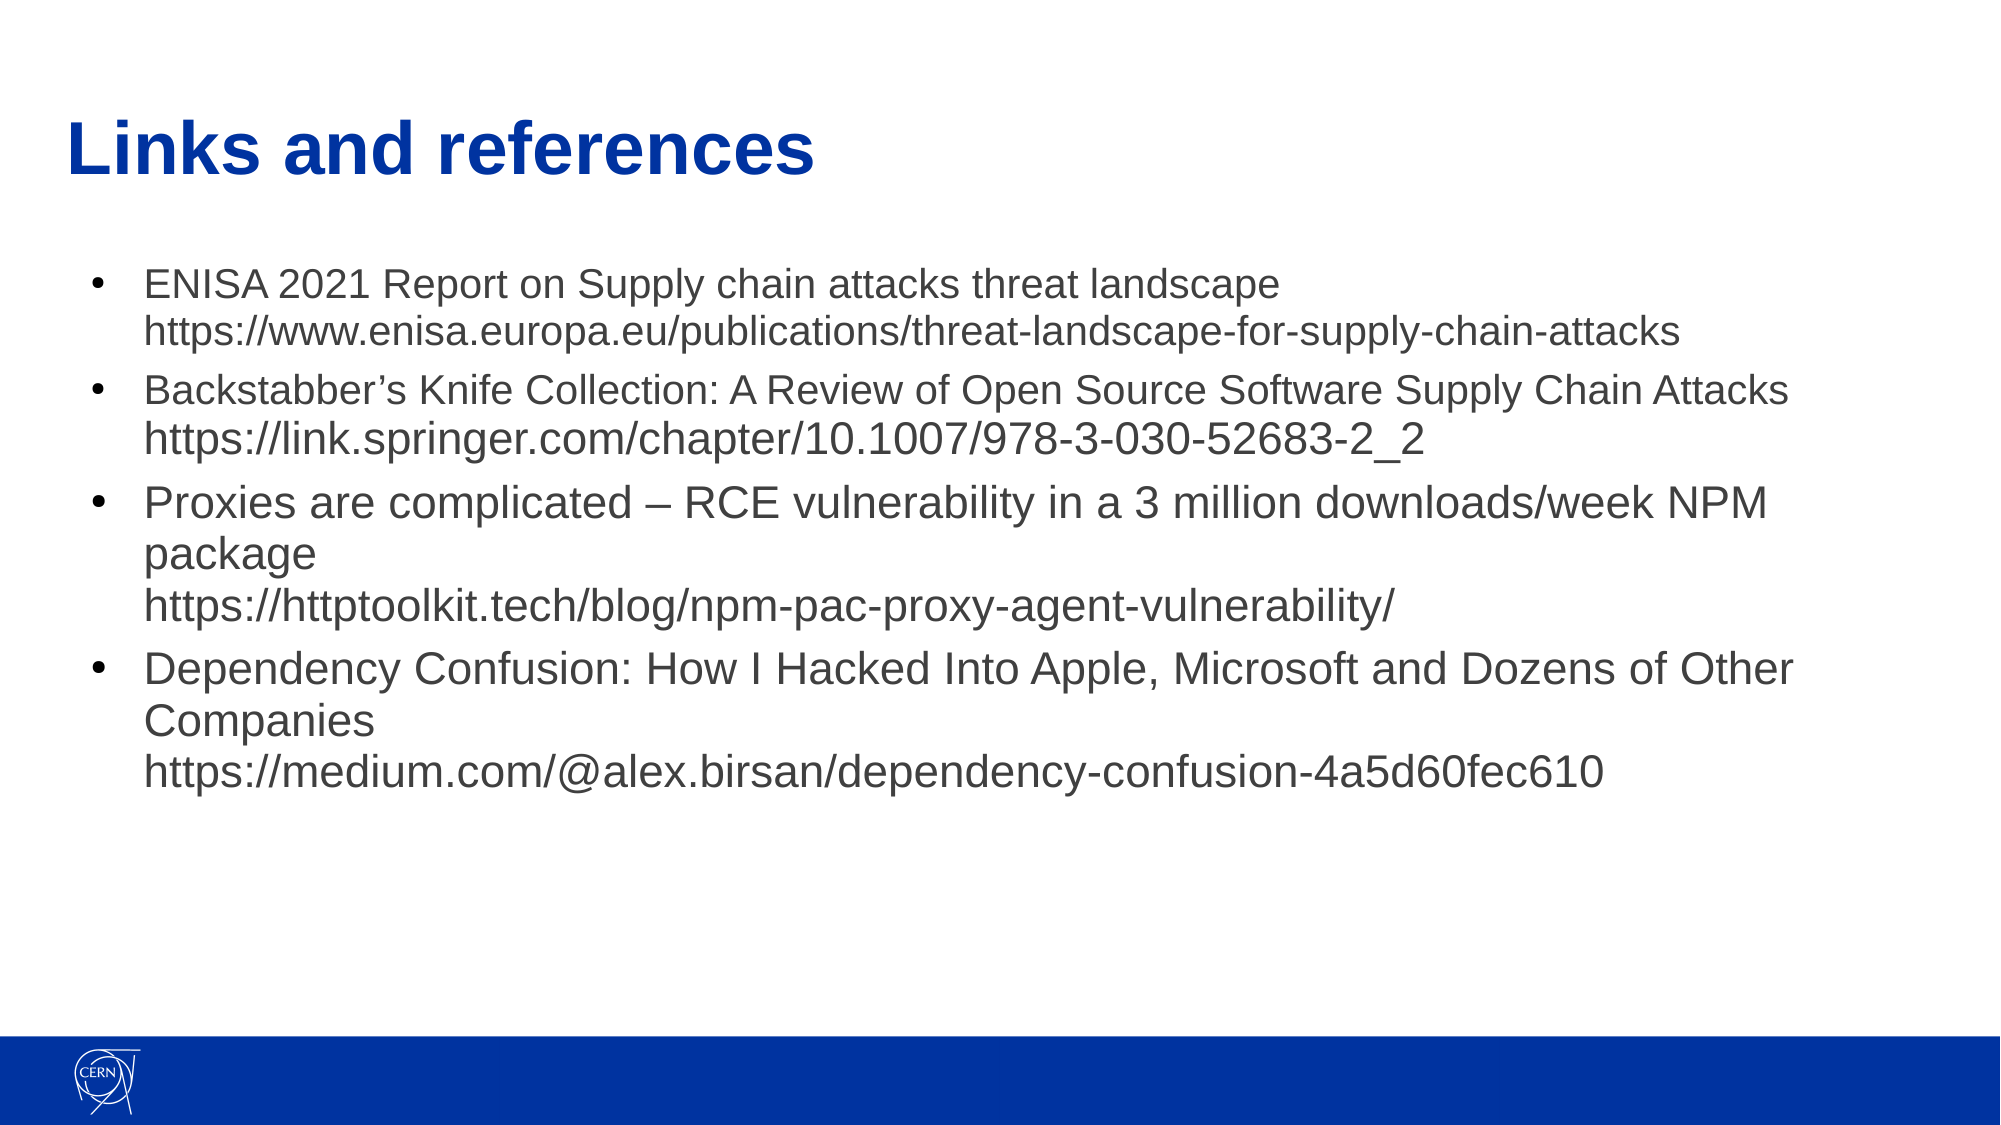

# Links and references
ENISA 2021 Report on Supply chain attacks threat landscape
https://www.enisa.europa.eu/publications/threat-landscape-for-supply-chain-attacks
Backstabber’s Knife Collection: A Review of Open Source Software Supply Chain Attacks
https://link.springer.com/chapter/10.1007/978-3-030-52683-2_2
Proxies are complicated – RCE vulnerability in a 3 million downloads/week NPM package
https://httptoolkit.tech/blog/npm-pac-proxy-agent-vulnerability/
Dependency Confusion: How I Hacked Into Apple, Microsoft and Dozens of Other Companies
https://medium.com/@alex.birsan/dependency-confusion-4a5d60fec610